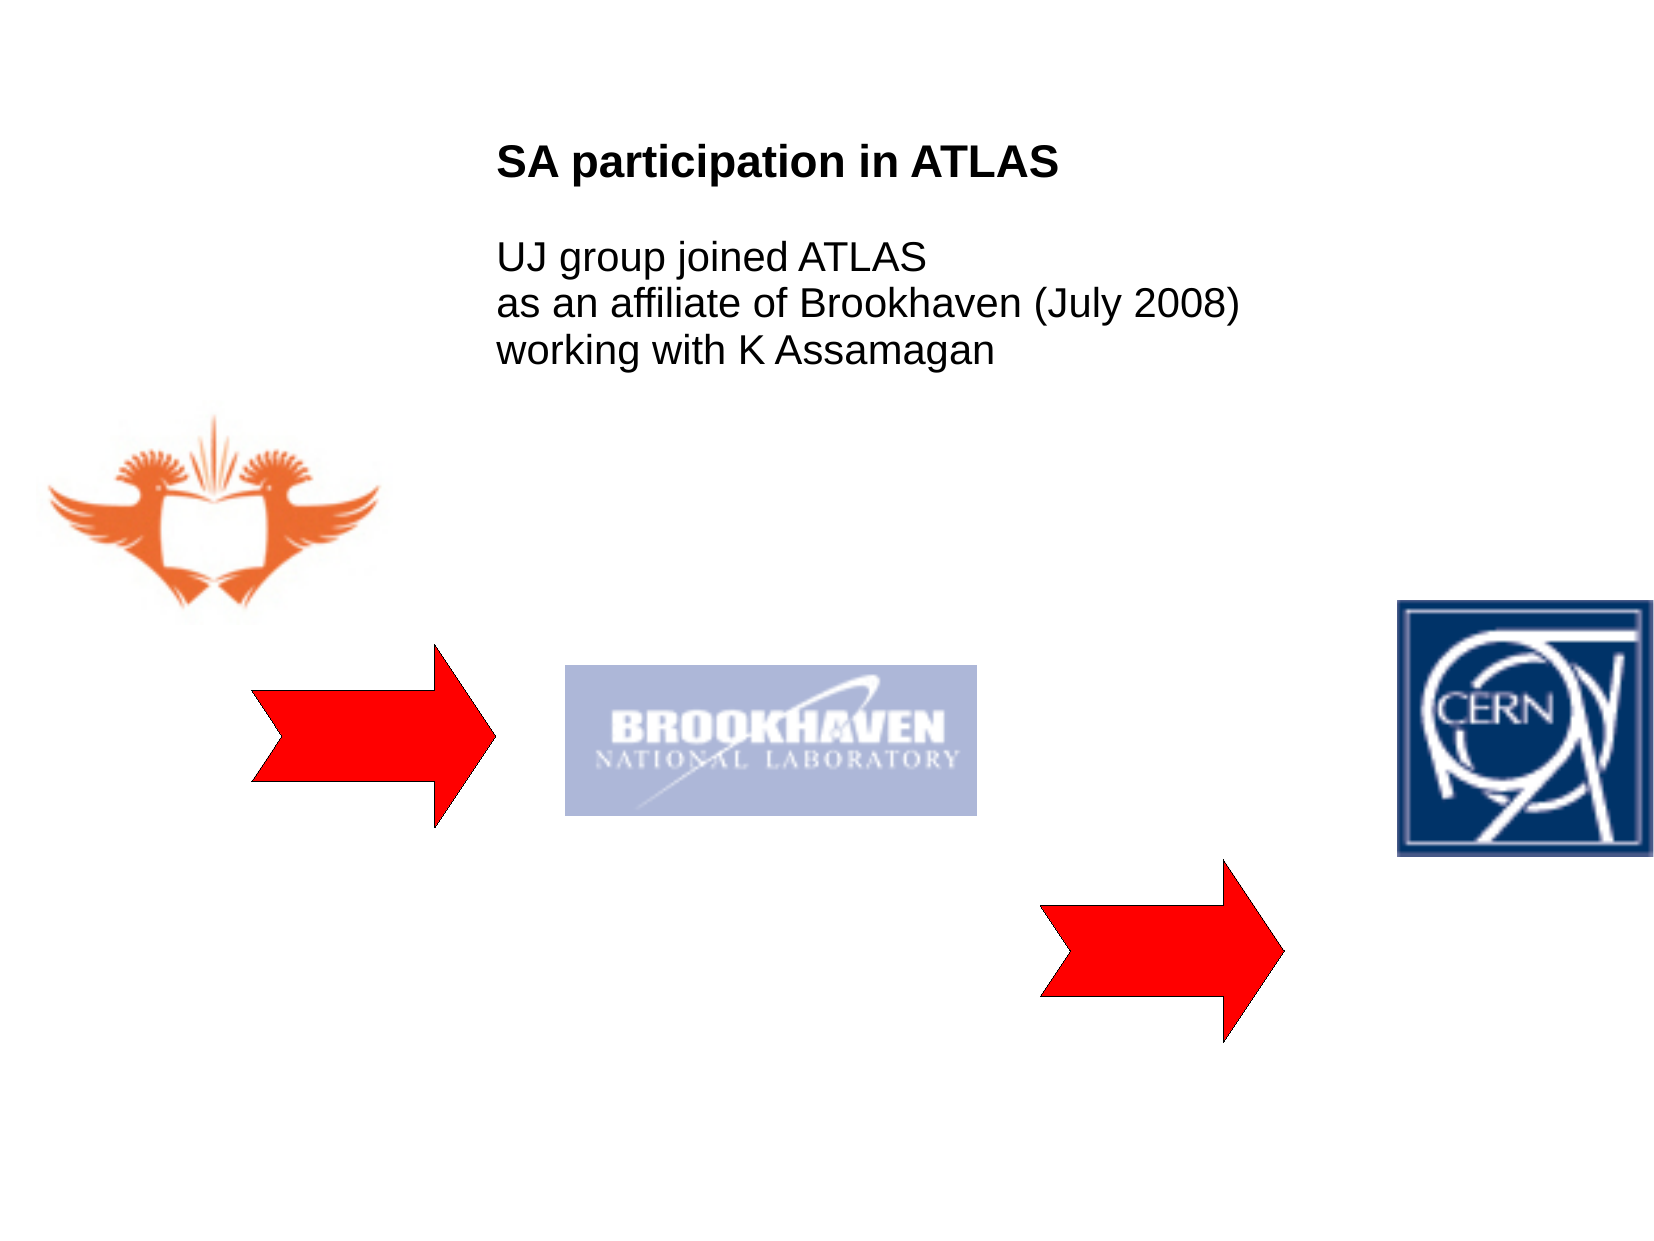

SA participation in ATLAS
UJ group joined ATLAS
as an affiliate of Brookhaven (July 2008)
working with K Assamagan